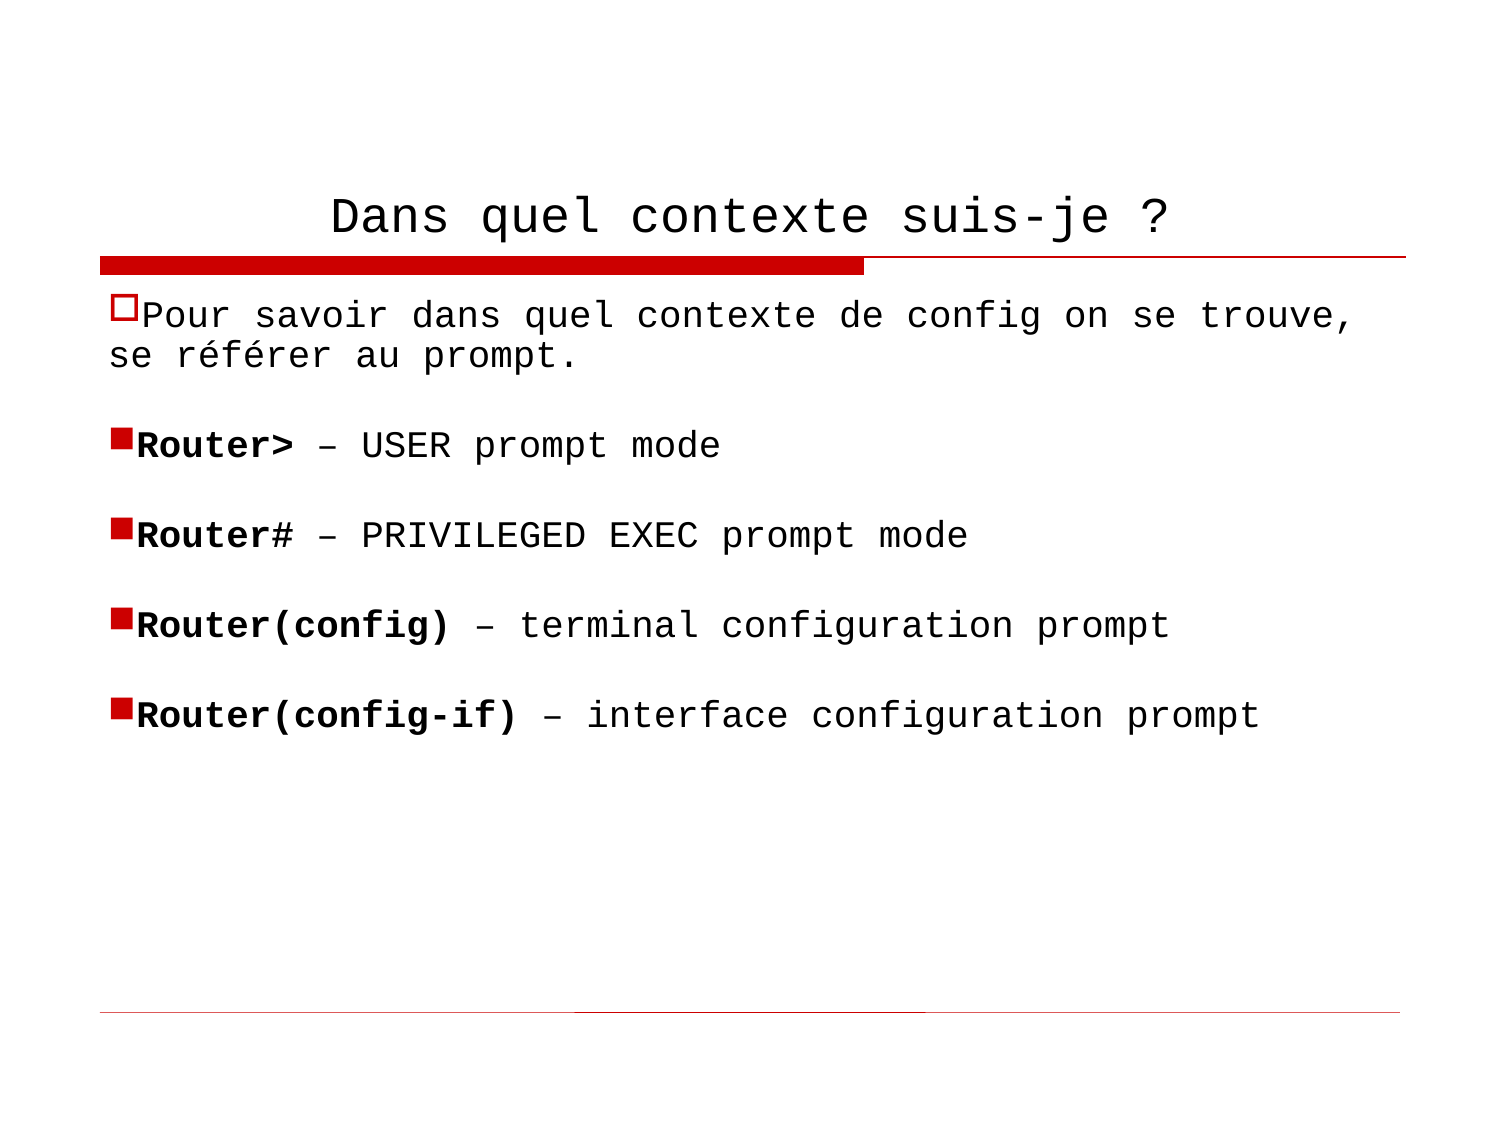

# Dans quel contexte suis-je ?
Pour savoir dans quel contexte de config on se trouve, se référer au prompt.
Router> – USER prompt mode
Router# – PRIVILEGED EXEC prompt mode
Router(config) – terminal configuration prompt
Router(config-if) – interface configuration prompt